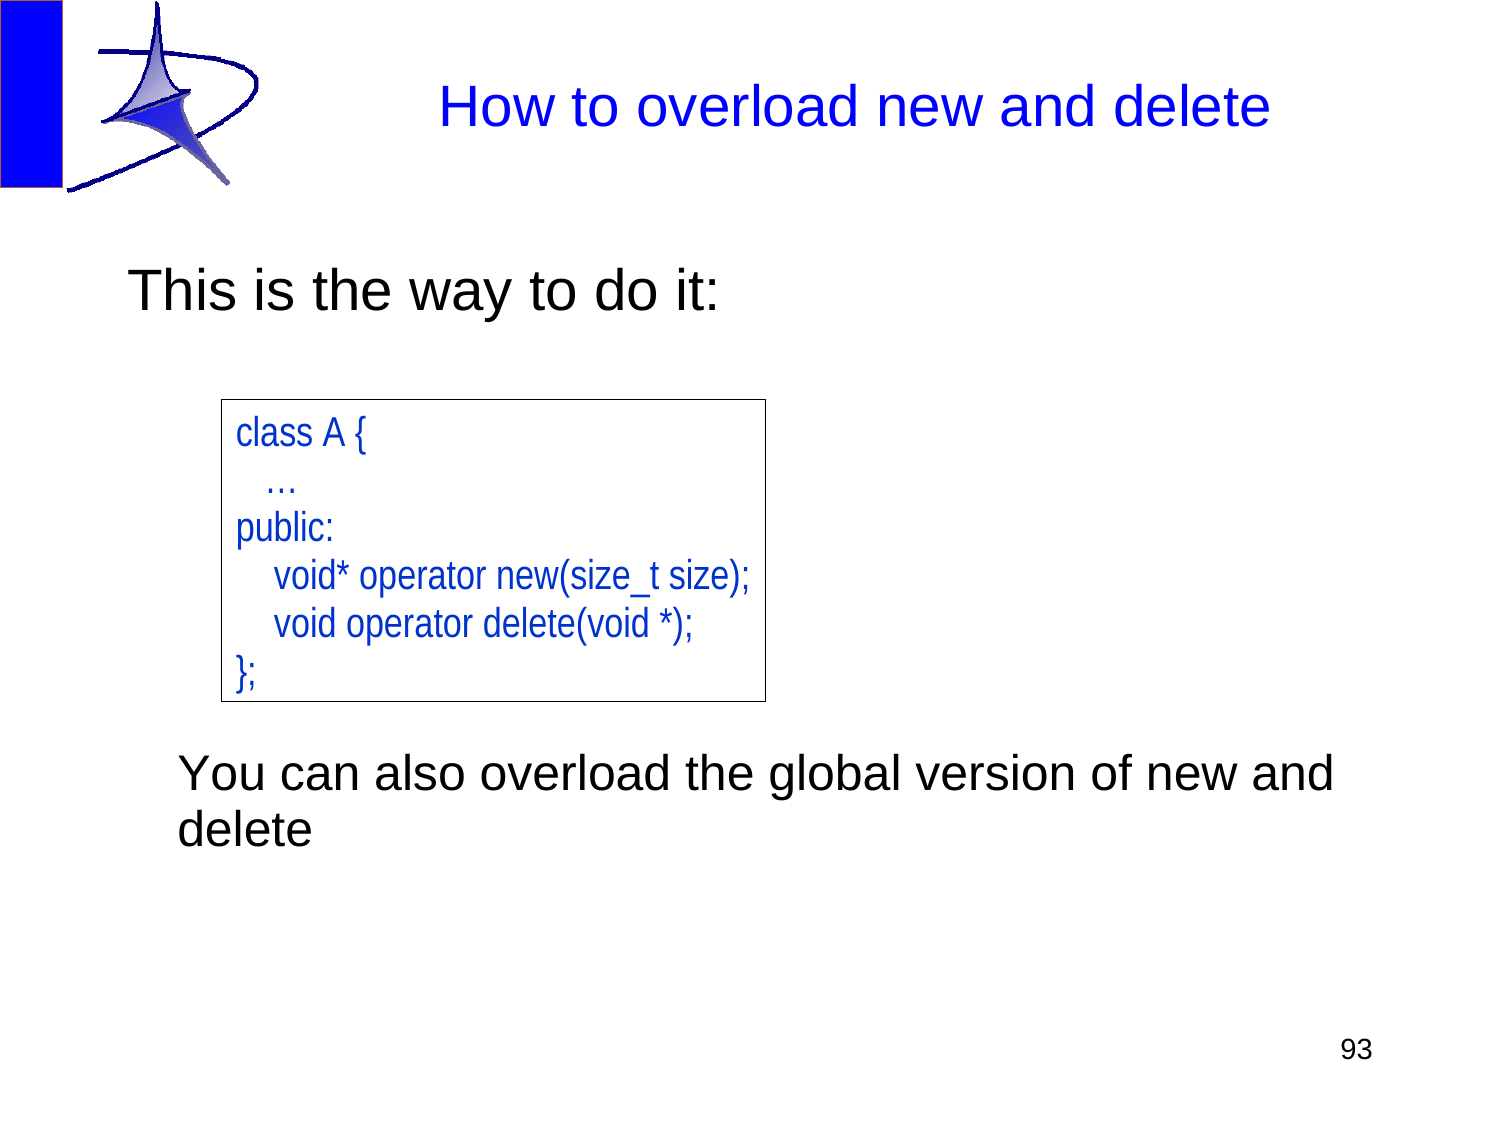

# How to overload new and delete
This is the way to do it:
class A {
 …
public:
 void* operator new(size_t size);
 void operator delete(void *);
};
You can also overload the global version of new and delete
93